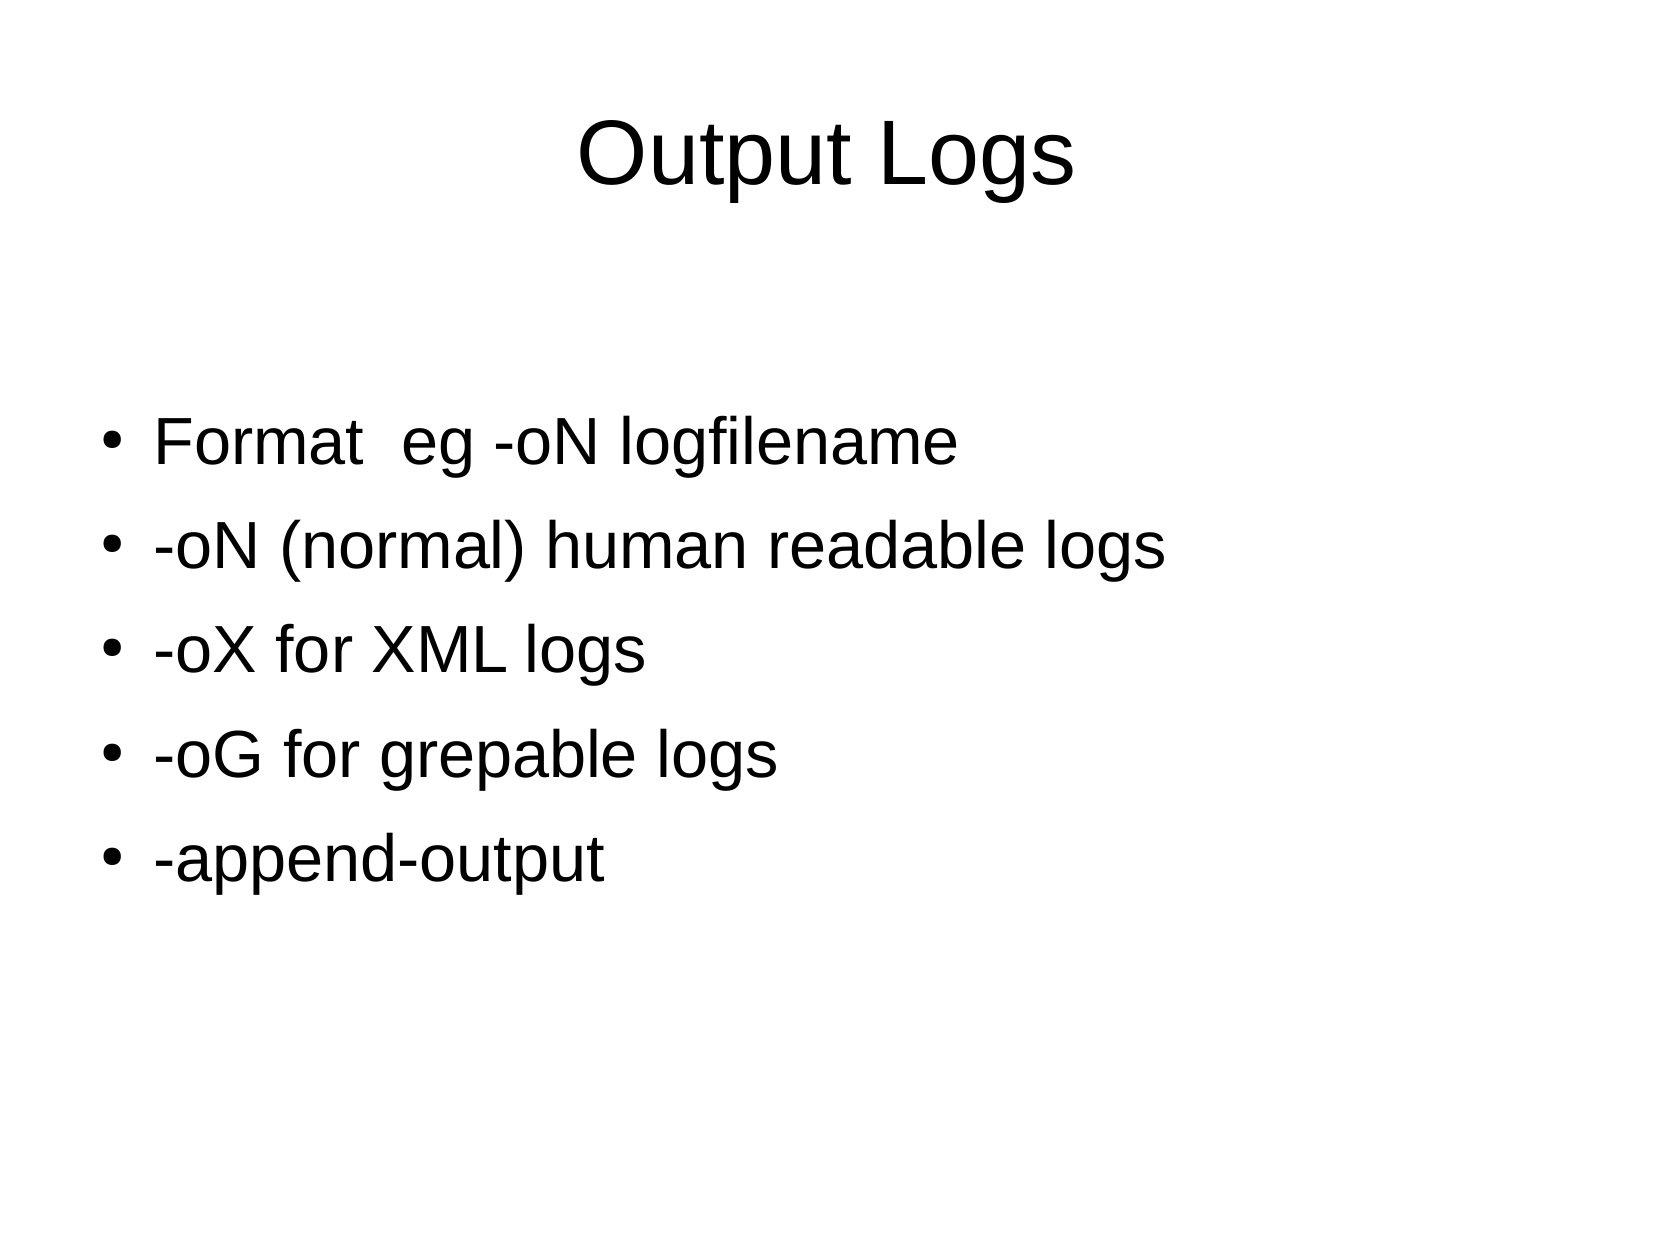

# Output Logs
Format eg -oN logfilename
-oN (normal) human readable logs
-oX for XML logs
-oG for grepable logs
-append-output